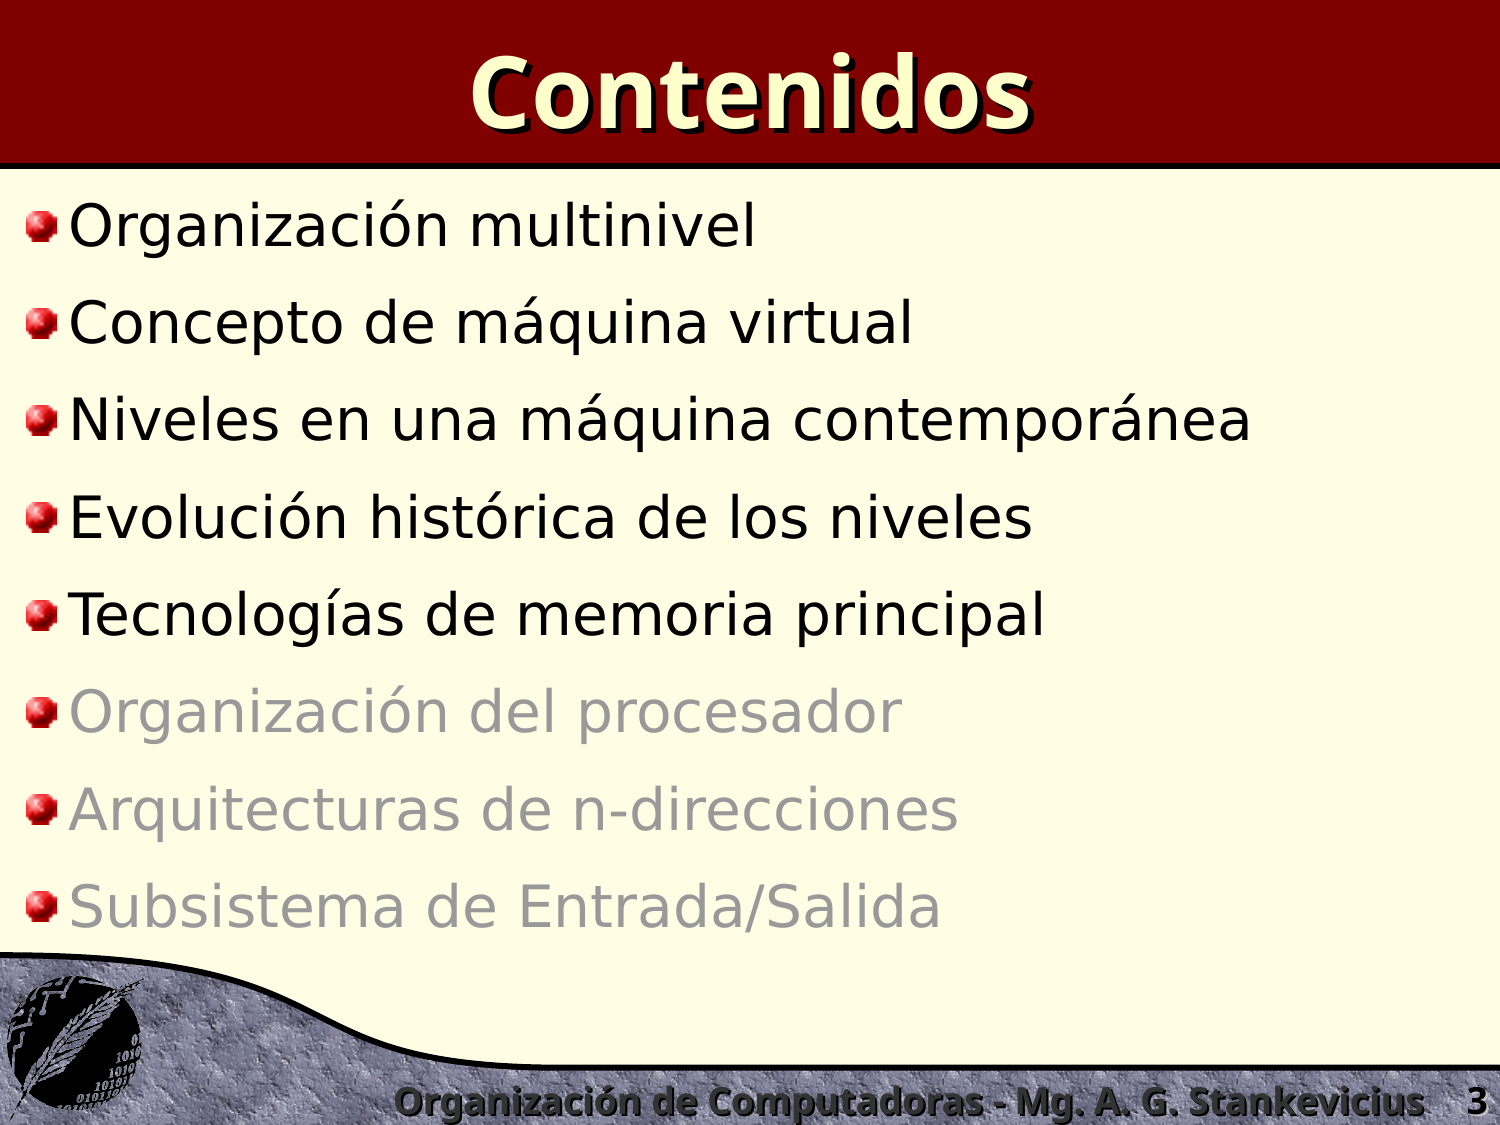

# Contenidos
Organización multinivel
Concepto de máquina virtual
Niveles en una máquina contemporánea
Evolución histórica de los niveles
Tecnologías de memoria principal
Organización del procesador
Arquitecturas de n-direcciones
Subsistema de Entrada/Salida
3